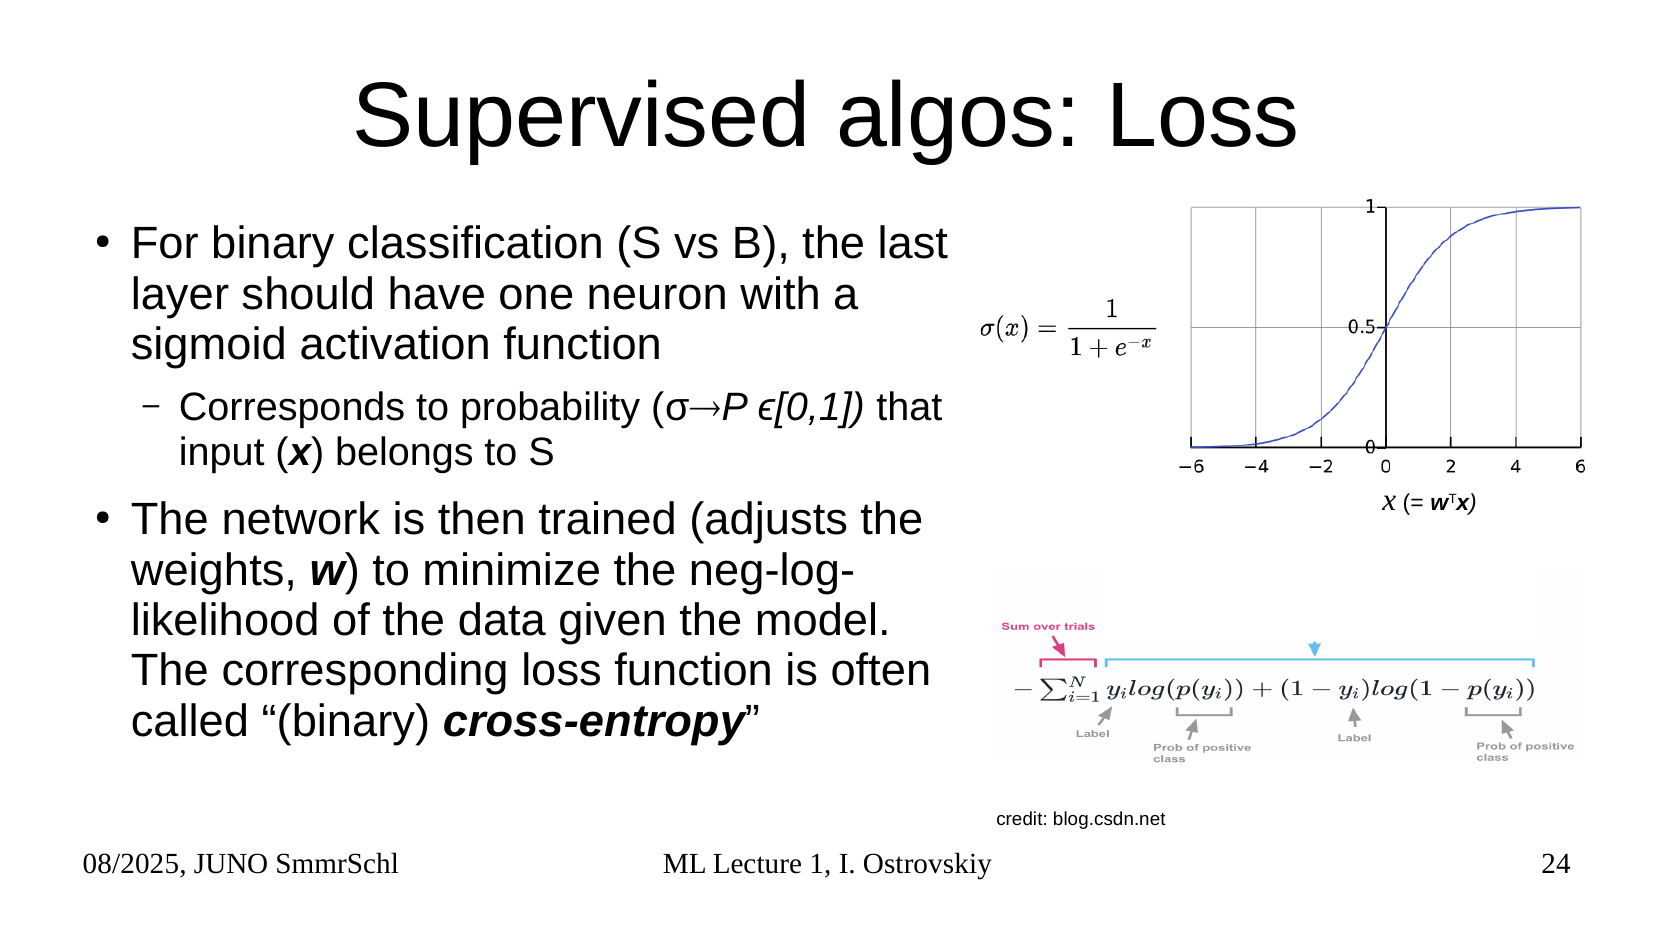

# Supervised algos: Loss
For binary classification (S vs B), the last layer should have one neuron with a sigmoid activation function
Corresponds to probability (σP ϵ[0,1]) that input (x) belongs to S
The network is then trained (adjusts the weights, w) to minimize the neg-log-likelihood of the data given the model. The corresponding loss function is often called “(binary) cross-entropy”
x (= wTx)
credit: blog.csdn.net
08/2025, JUNO SmmrSchl
ML Lecture 1, I. Ostrovskiy
24